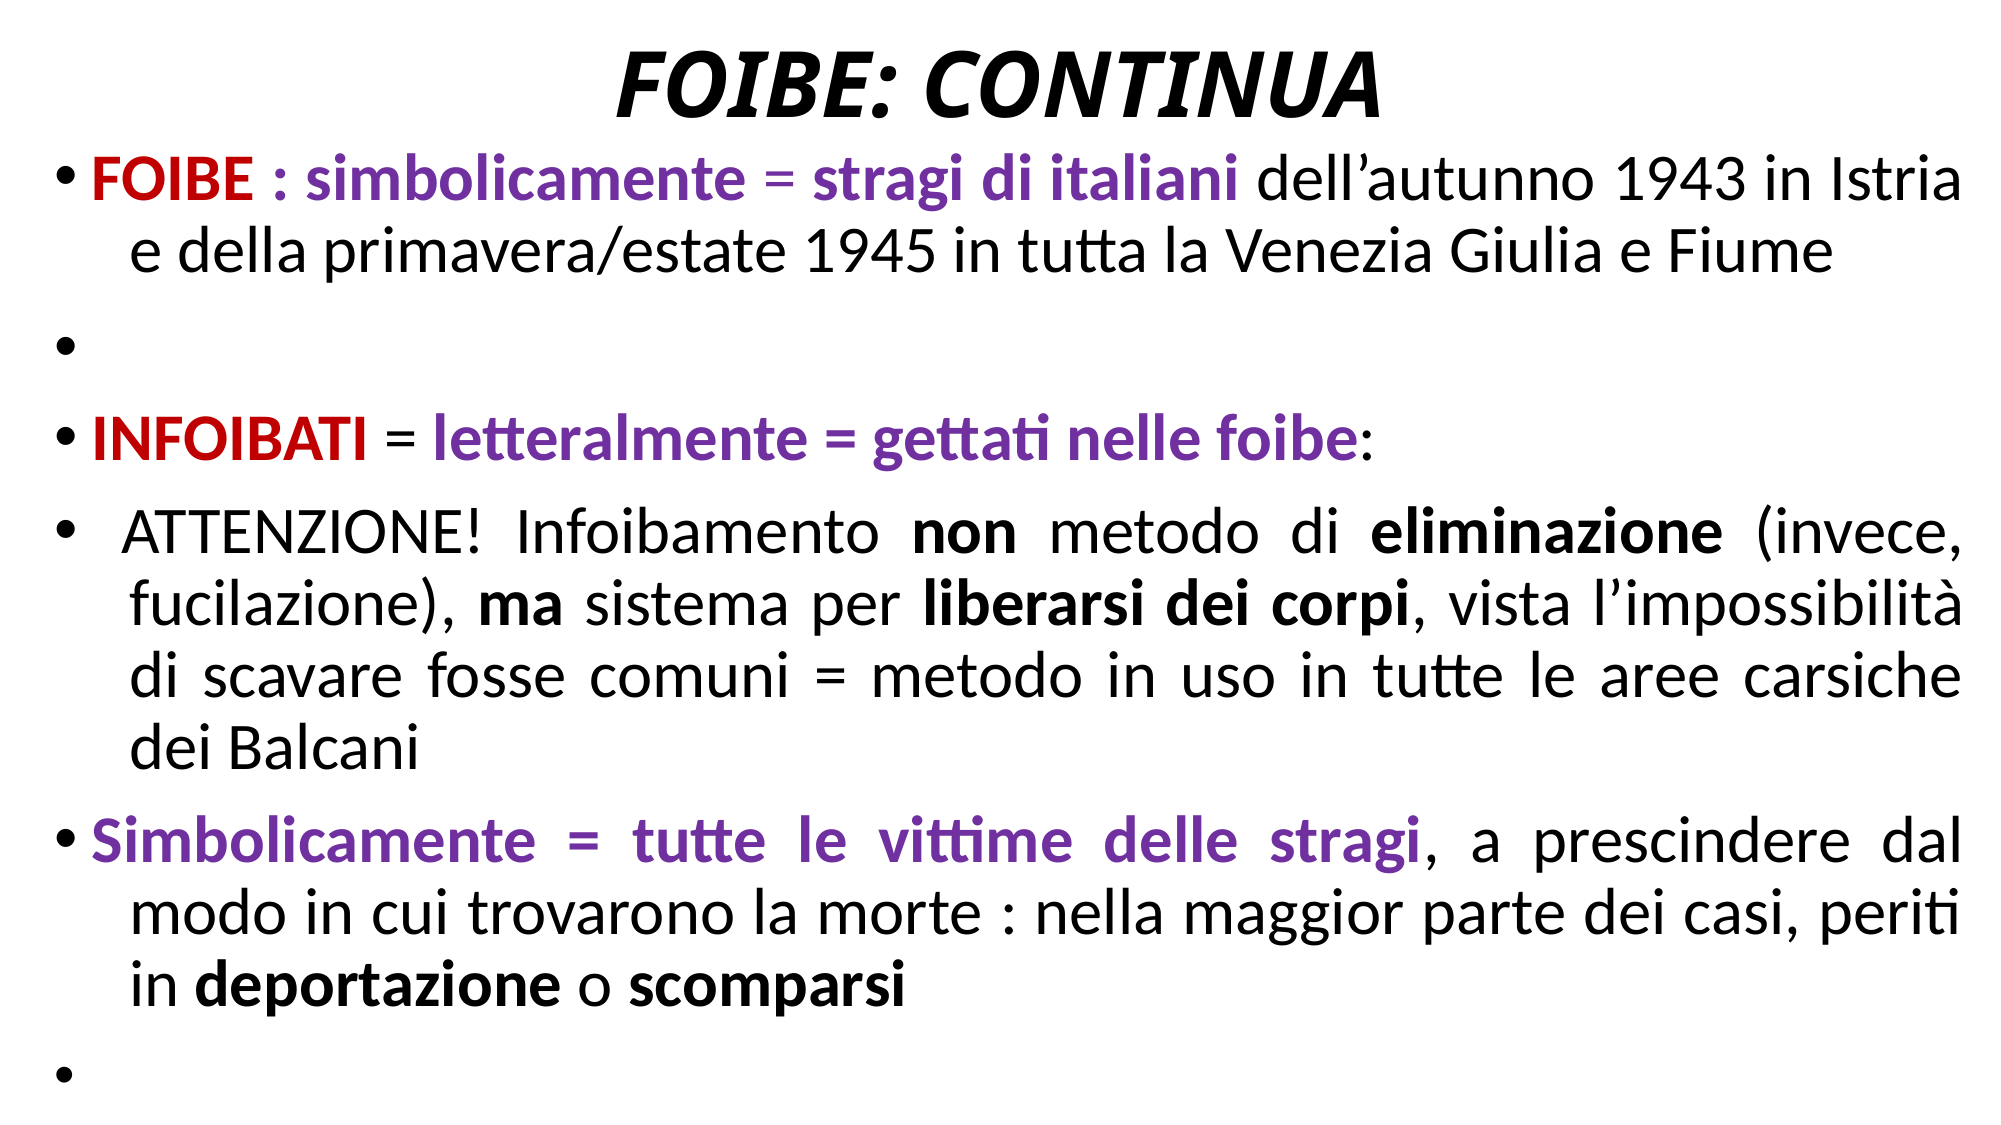

# FOIBE: CONTINUA
FOIBE : simbolicamente = stragi di italiani dell’autunno 1943 in Istria e della primavera/estate 1945 in tutta la Venezia Giulia e Fiume
INFOIBATI = letteralmente = gettati nelle foibe:
 ATTENZIONE! Infoibamento non metodo di eliminazione (invece, fucilazione), ma sistema per liberarsi dei corpi, vista l’impossibilità di scavare fosse comuni = metodo in uso in tutte le aree carsiche dei Balcani
Simbolicamente = tutte le vittime delle stragi, a prescindere dal modo in cui trovarono la morte : nella maggior parte dei casi, periti in deportazione o scomparsi